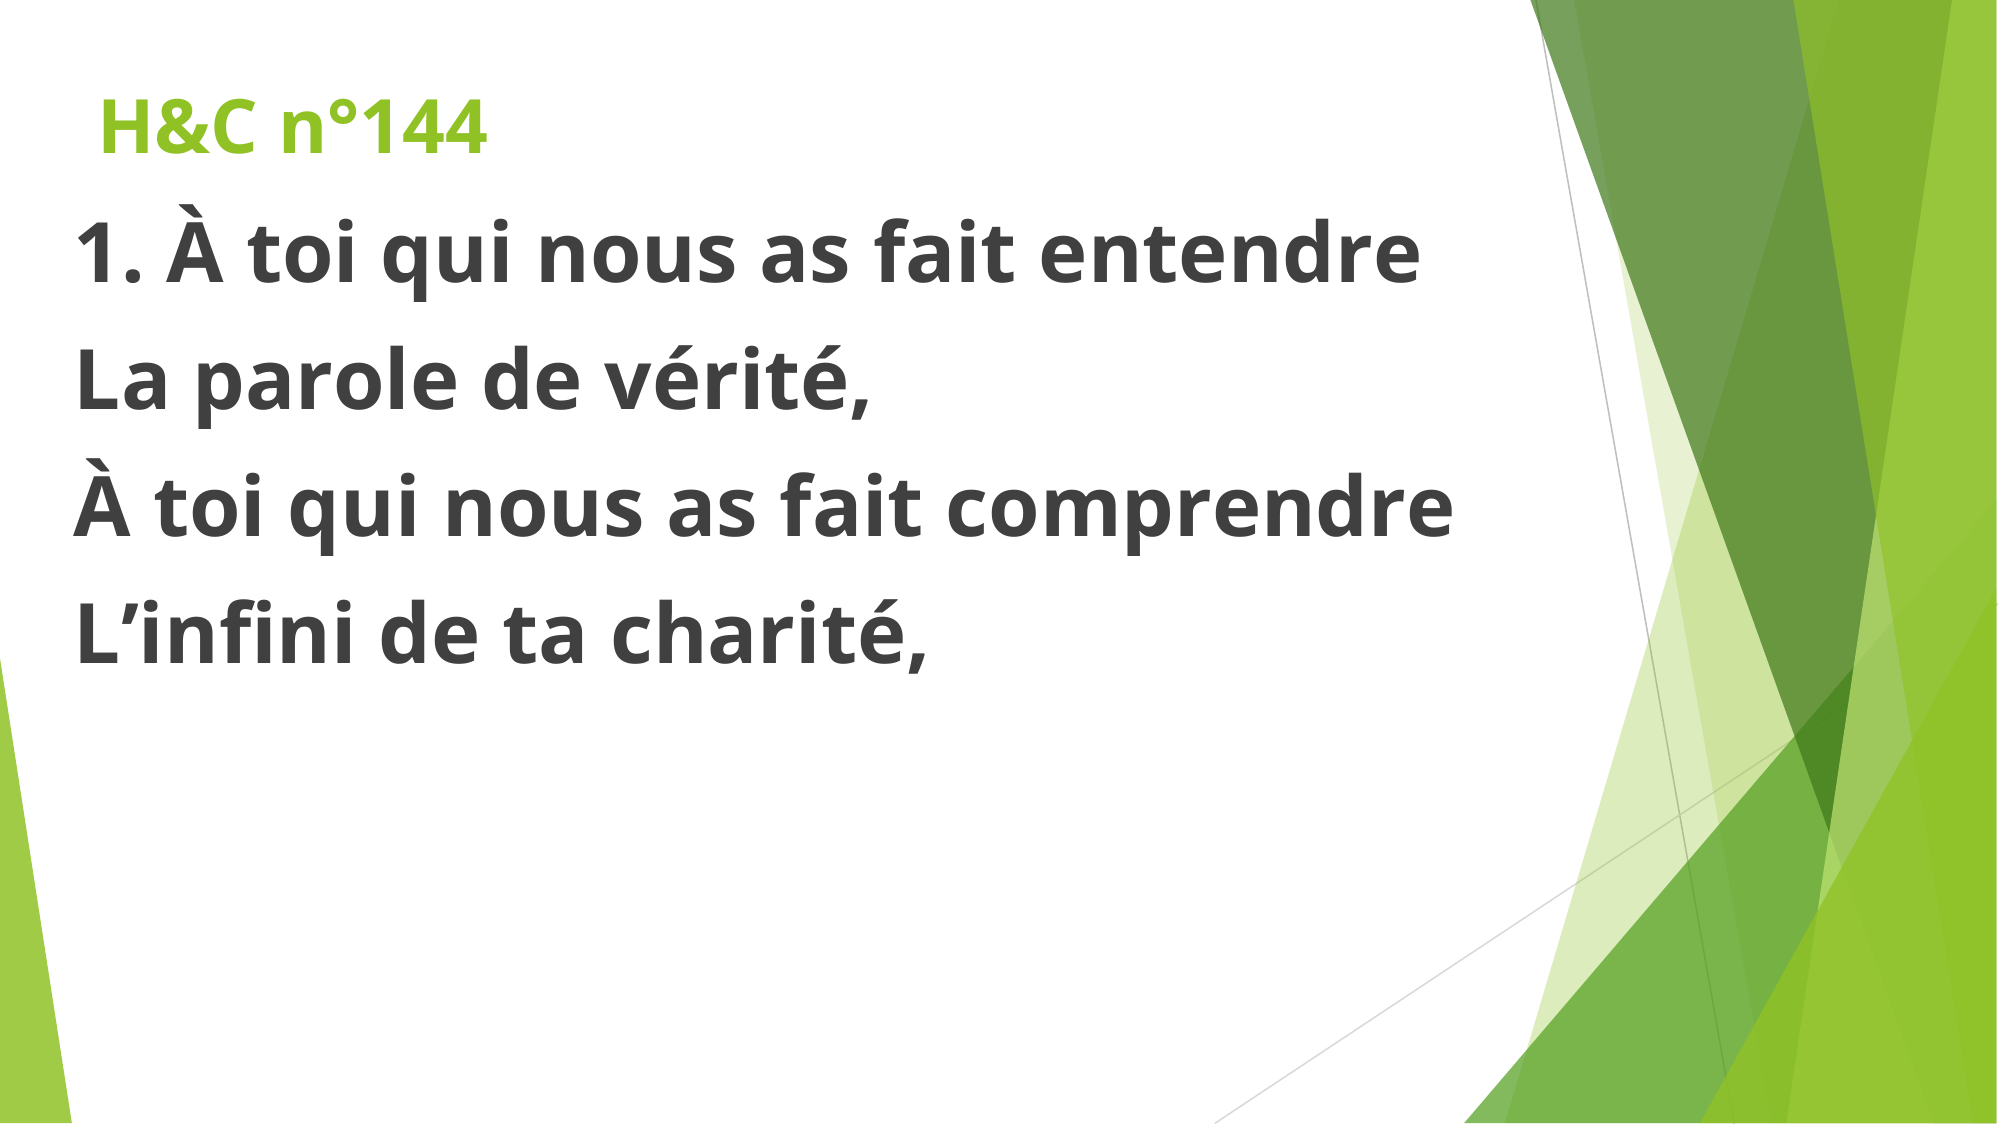

H&C n°144
1. À toi qui nous as fait entendre
La parole de vérité,
À toi qui nous as fait comprendre
L’infini de ta charité,